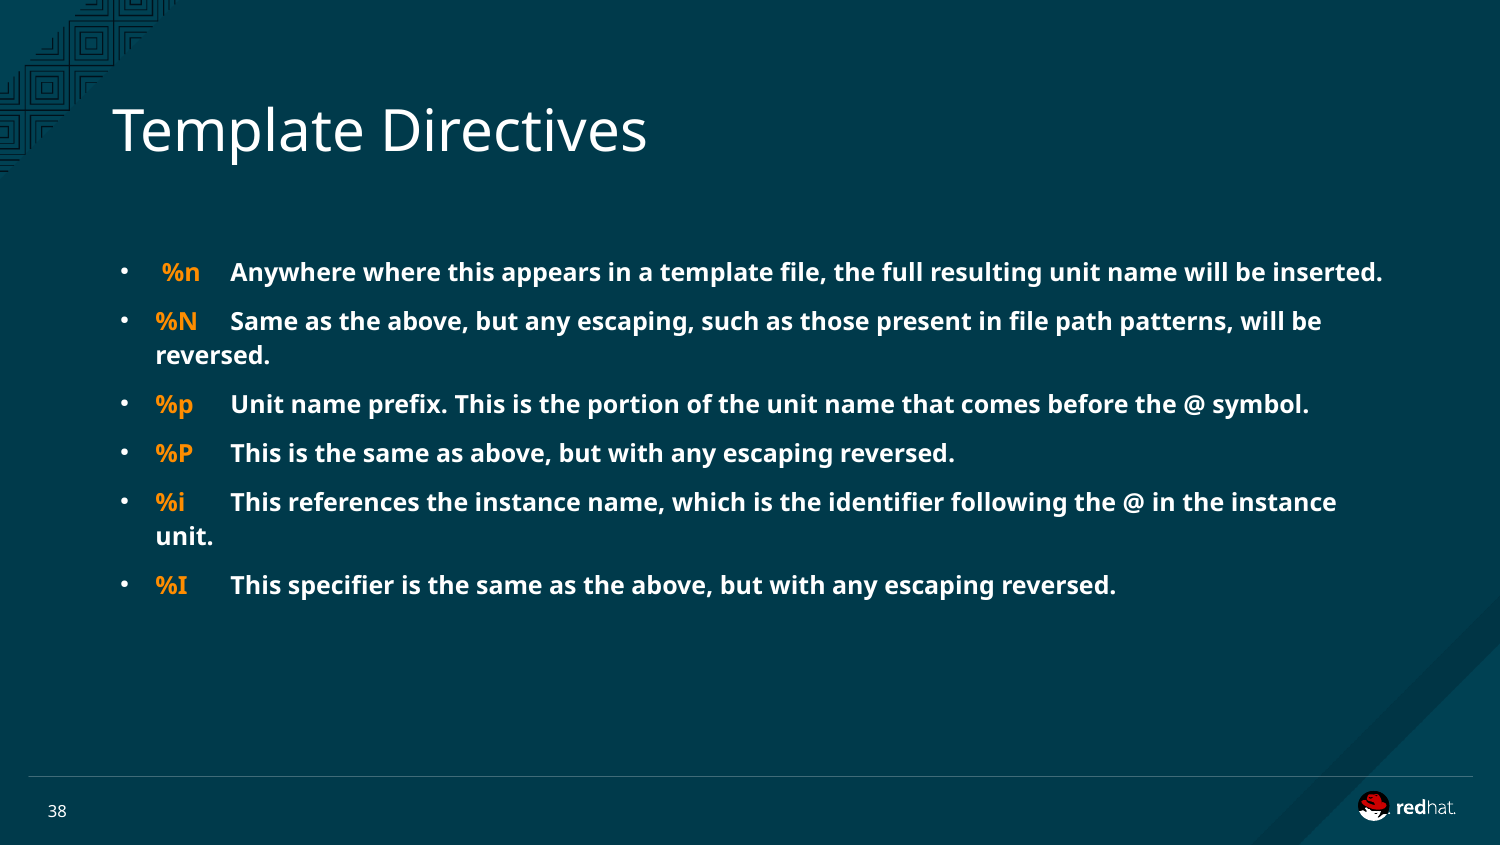

# Template Directives
 %n	Anywhere where this appears in a template file, the full resulting unit name will be inserted.
%N 	Same as the above, but any escaping, such as those present in file path patterns, will be reversed.
%p 	Unit name prefix. This is the portion of the unit name that comes before the @ symbol.
%P 	This is the same as above, but with any escaping reversed.
%i 	This references the instance name, which is the identifier following the @ in the instance unit.
%I 	This specifier is the same as the above, but with any escaping reversed.
38